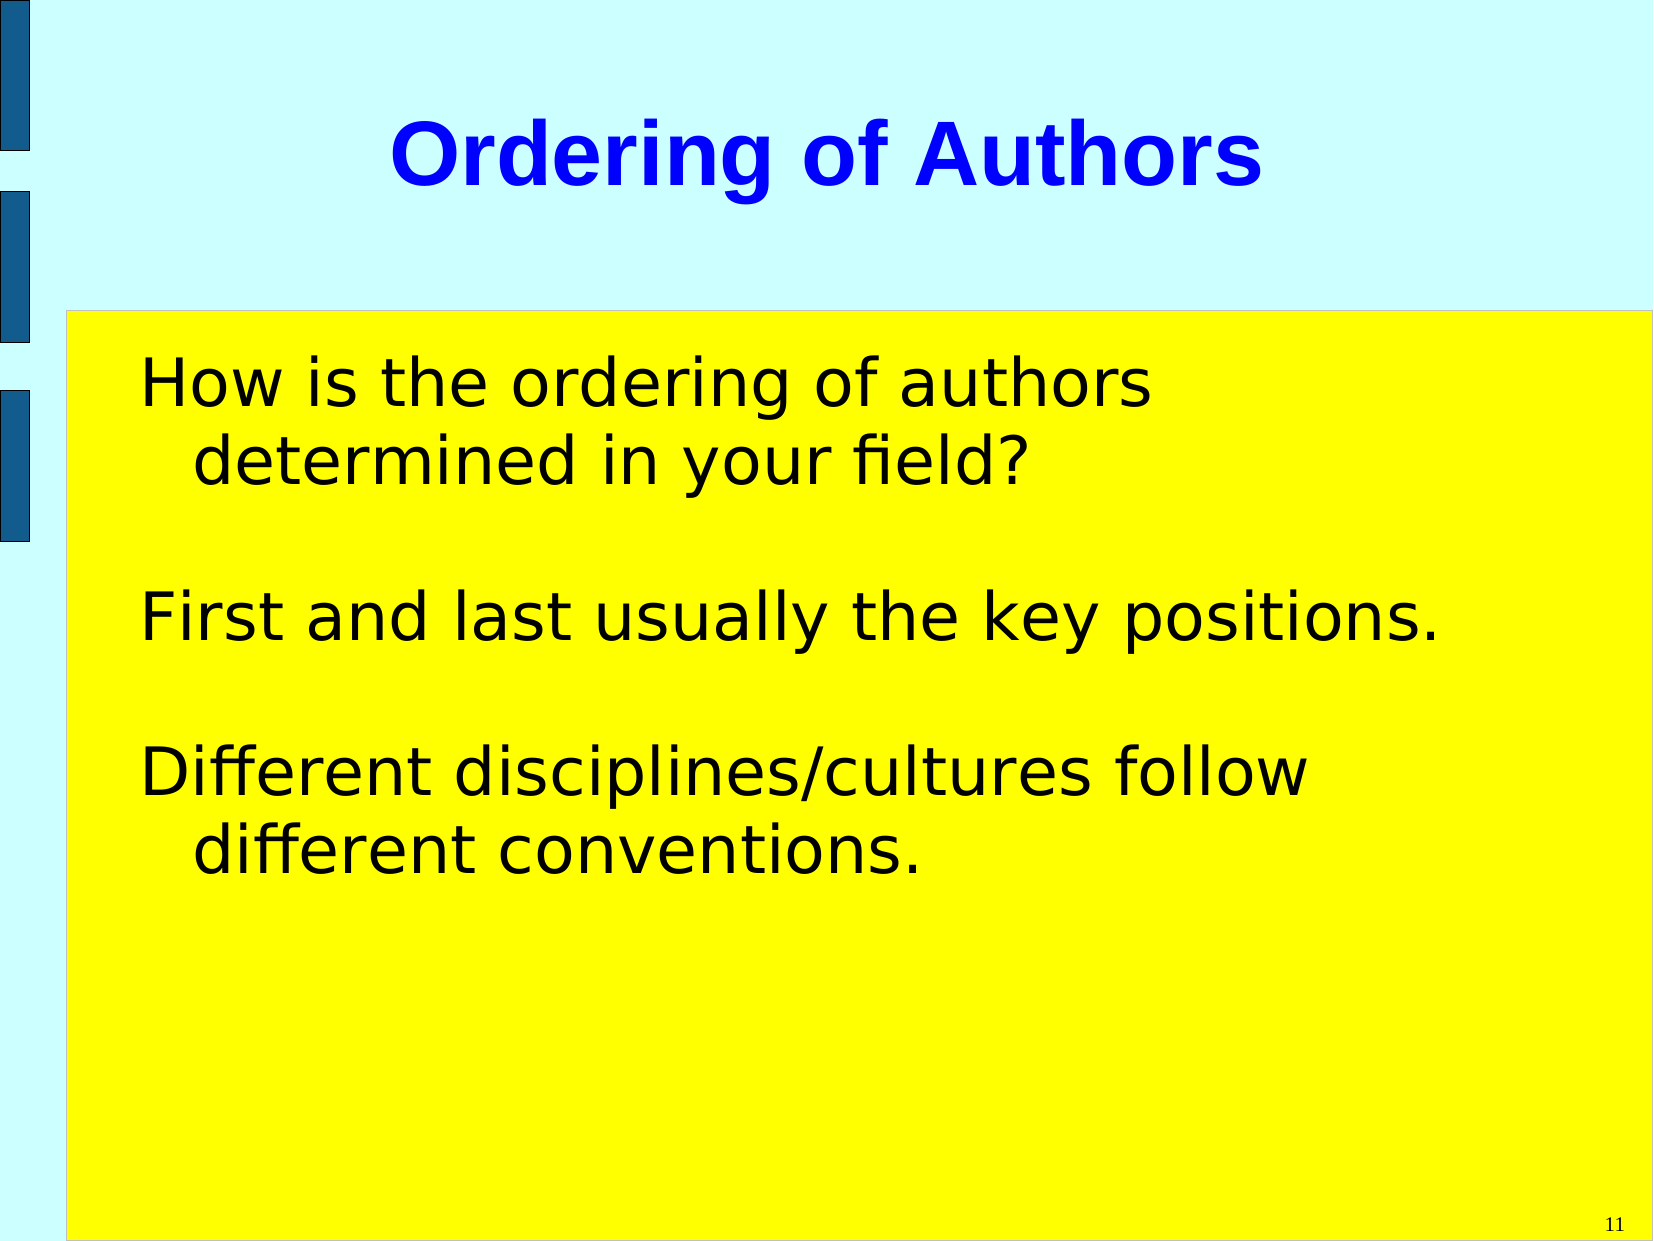

# Ordering of Authors
How is the ordering of authors determined in your field?
First and last usually the key positions.
Different disciplines/cultures follow different conventions.